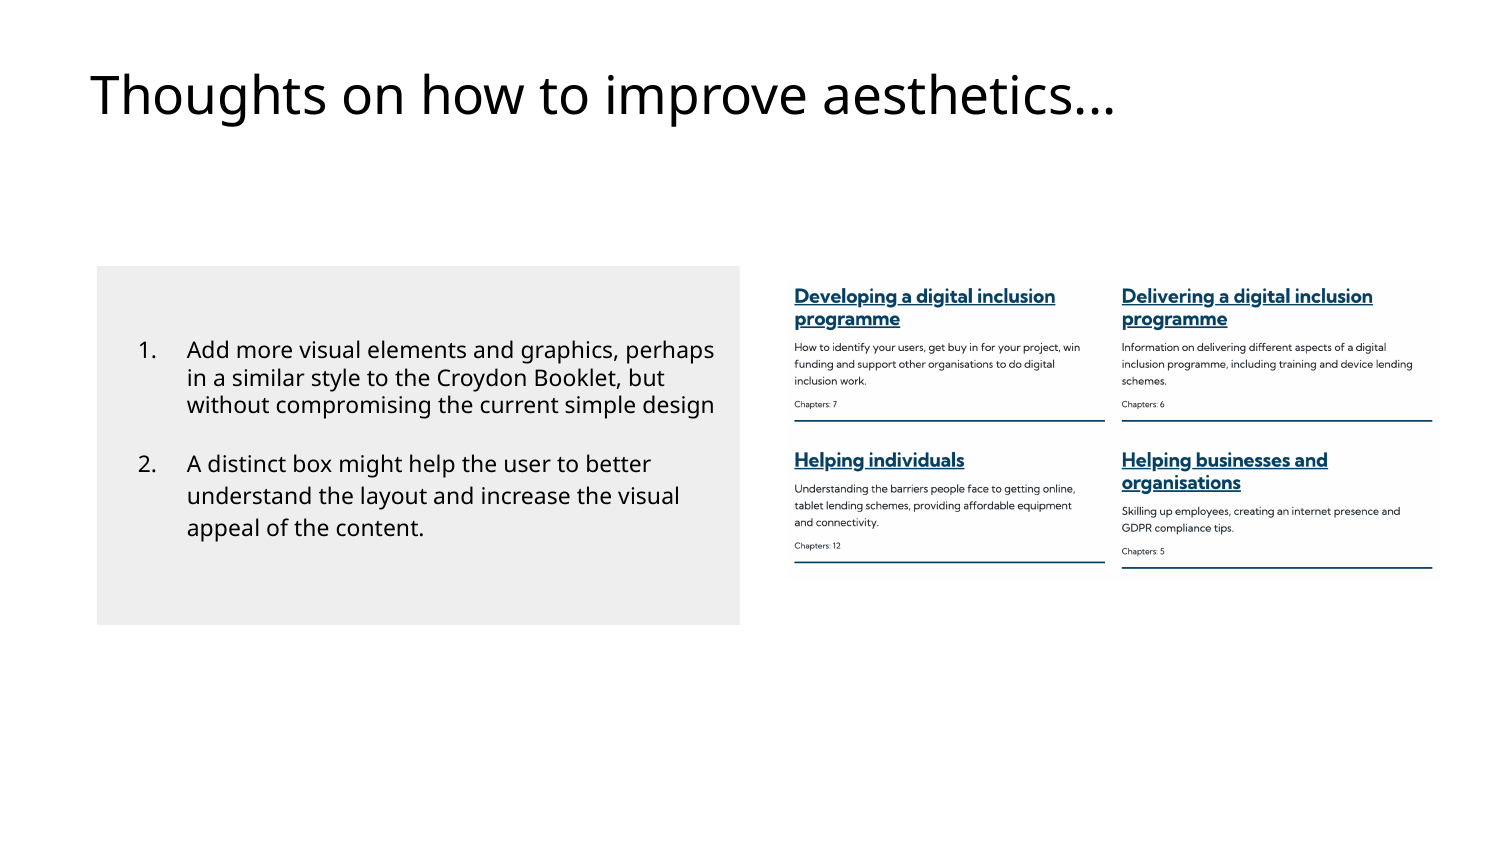

Thoughts on how to improve aesthetics...
# Add more visual elements and graphics, perhaps in a similar style to the Croydon Booklet, but without compromising the current simple design
A distinct box might help the user to better understand the layout and increase the visual appeal of the content.